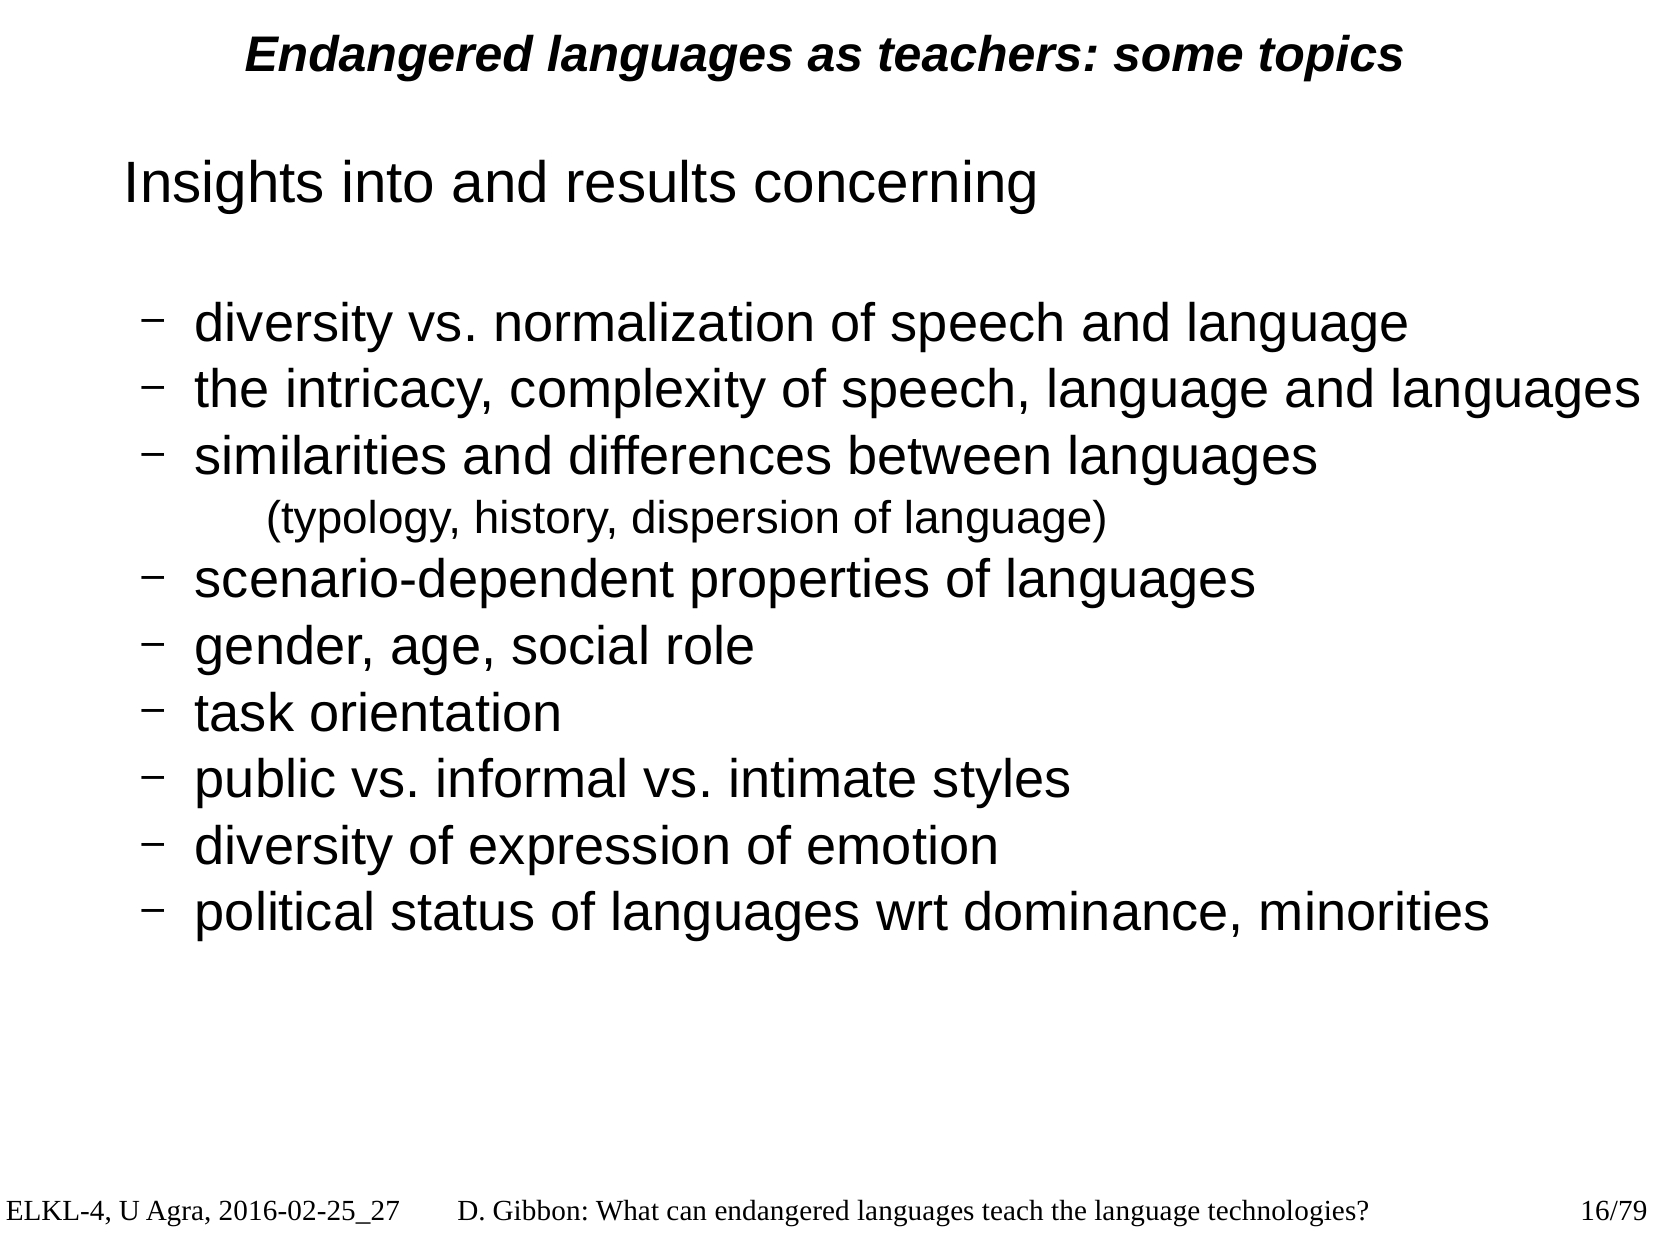

# Endangered languages as teachers: some topics
Insights into and results concerning
diversity vs. normalization of speech and language
the intricacy, complexity of speech, language and languages
similarities and differences between languages
(typology, history, dispersion of language)
scenario-dependent properties of languages
gender, age, social role
task orientation
public vs. informal vs. intimate styles
diversity of expression of emotion
political status of languages wrt dominance, minorities
ELKL-4, U Agra, 2016-02-25_27
D. Gibbon: What can endangered languages teach the language technologies?
16